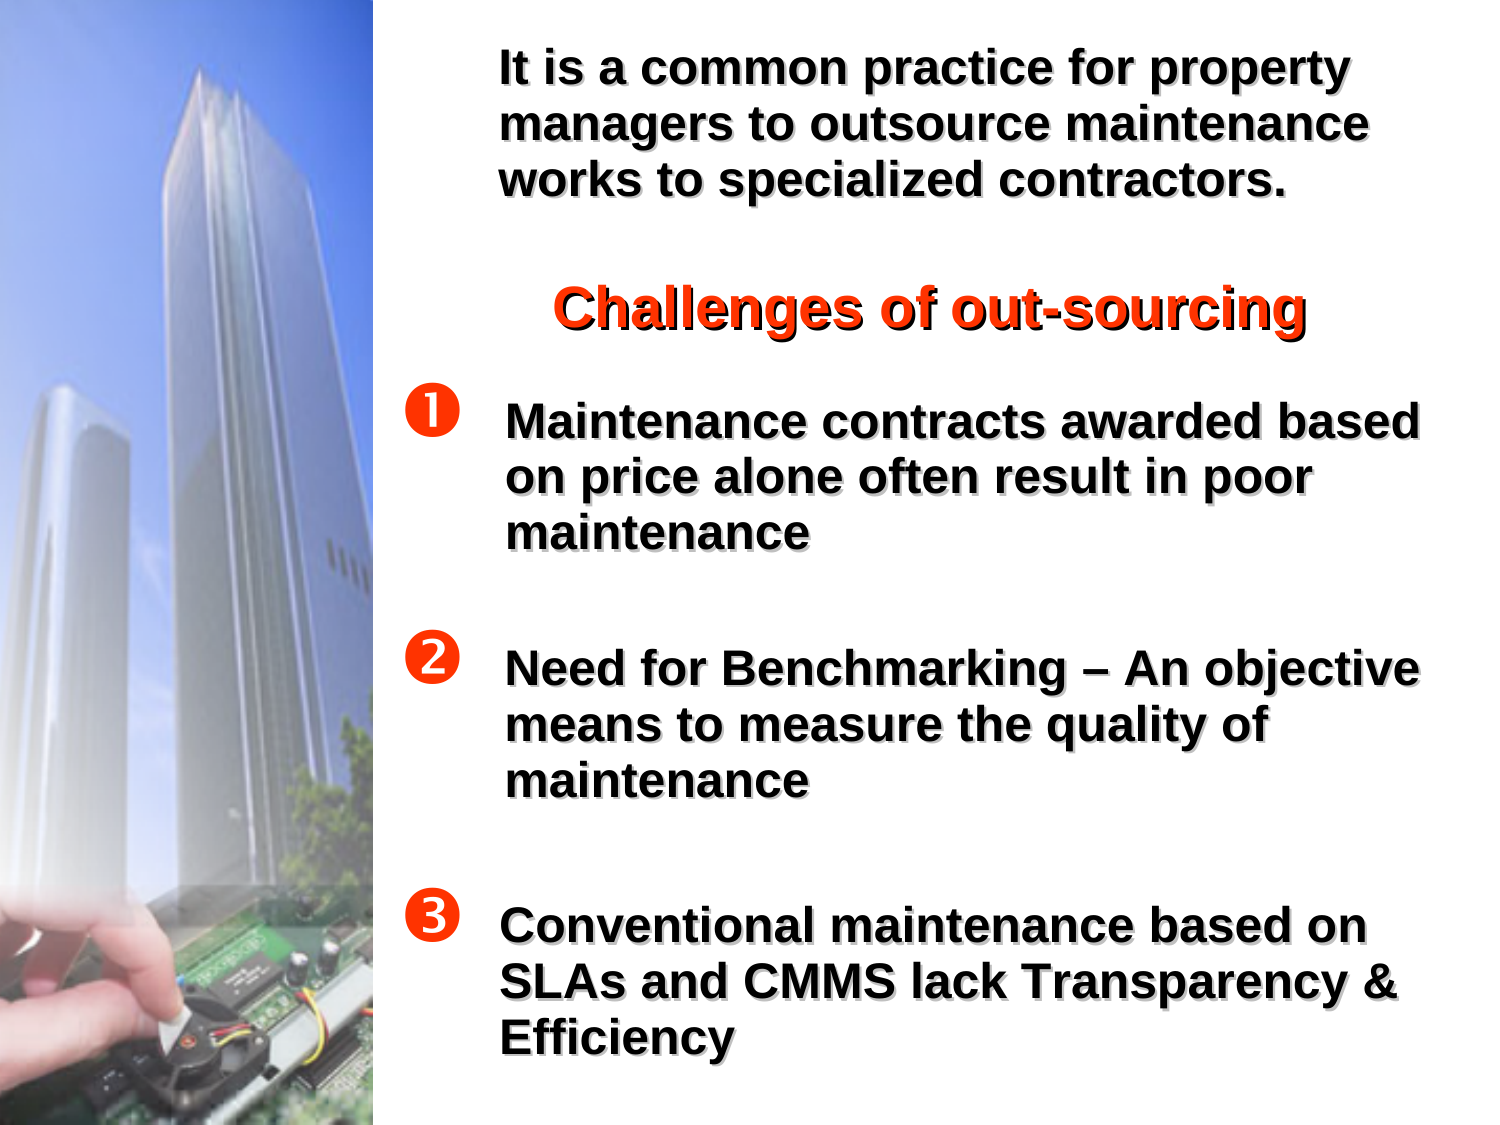

Introduction
It is a common practice for property managers to outsource maintenance
works to specialized contractors.
Challenges of out-sourcing

Maintenance contracts awarded based on price alone often result in poor maintenance

Need for Benchmarking – An objective means to measure the quality of maintenance

Conventional maintenance based on SLAs and CMMS lack Transparency & Efficiency